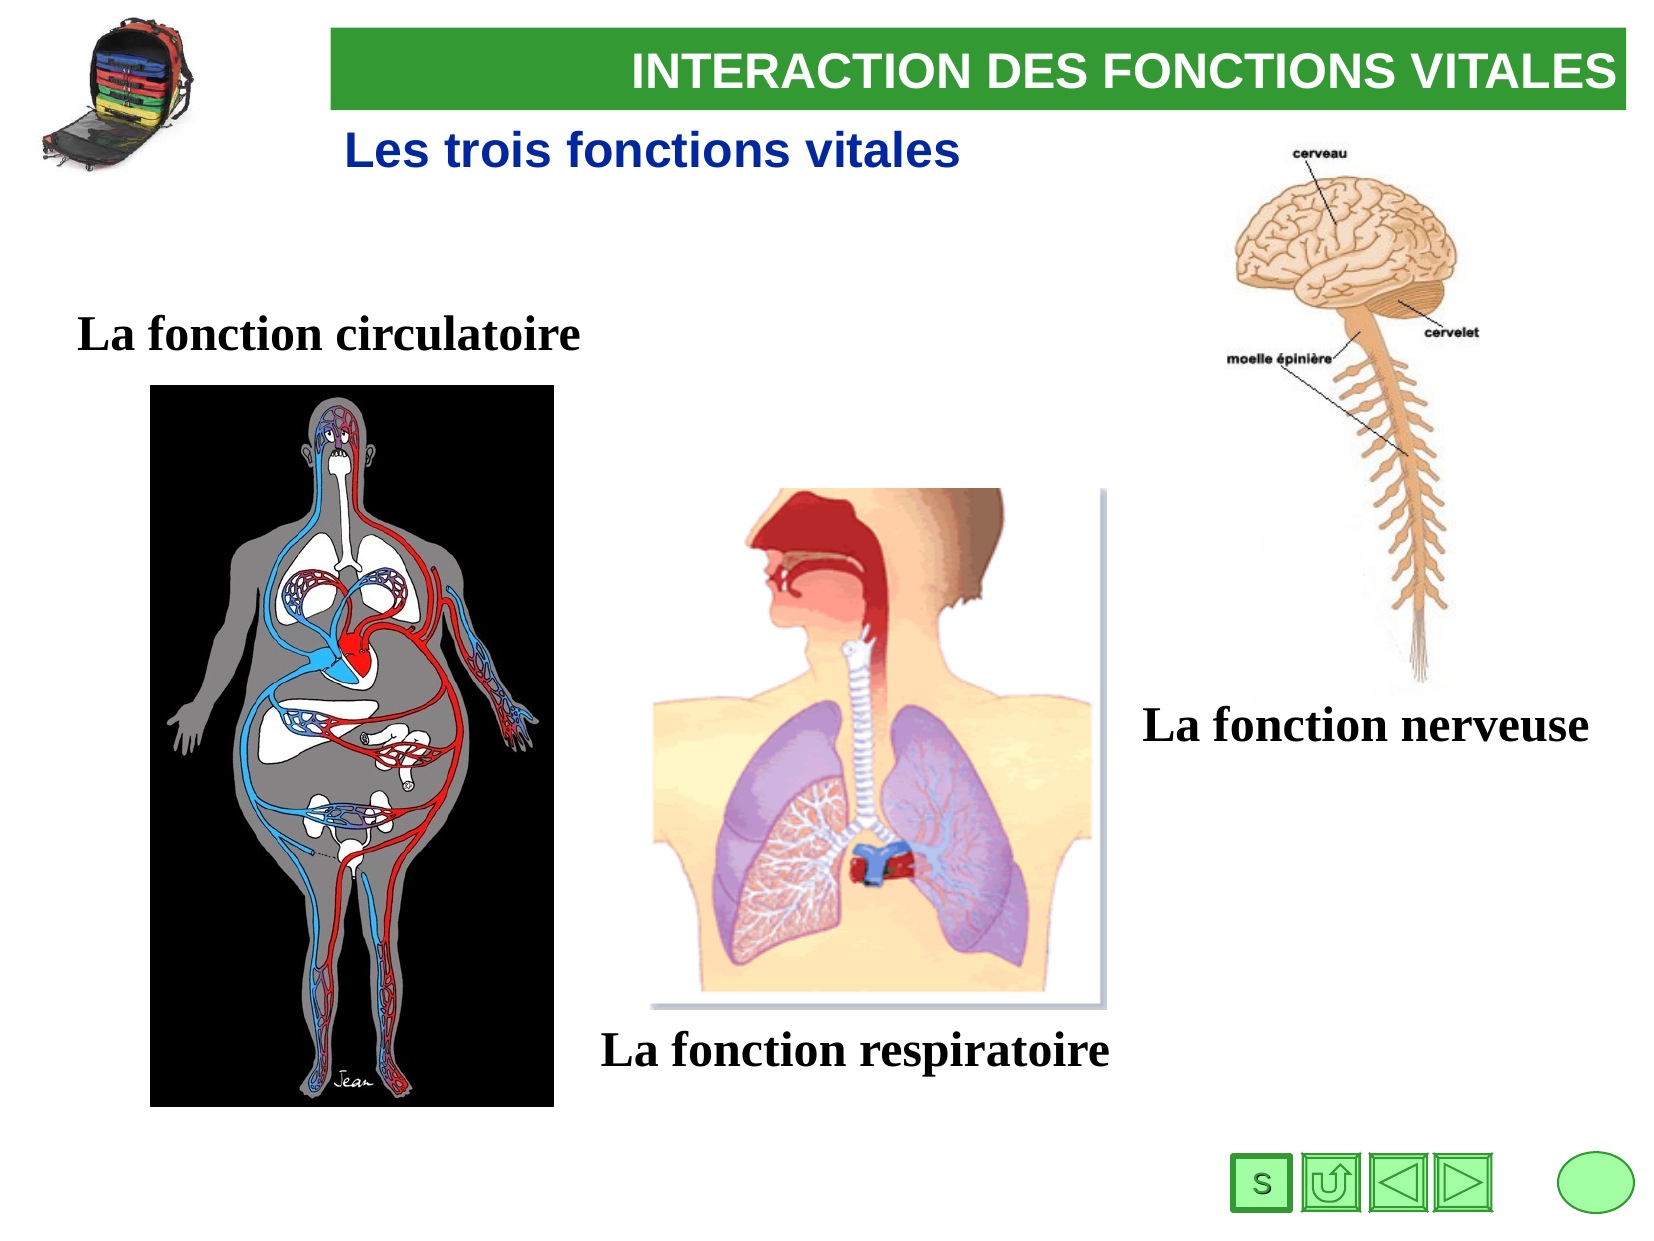

# INTERACTION DES FONCTIONS VITALES
Les trois fonctions vitales
La fonction circulatoire
La fonction nerveuse
La fonction respiratoire